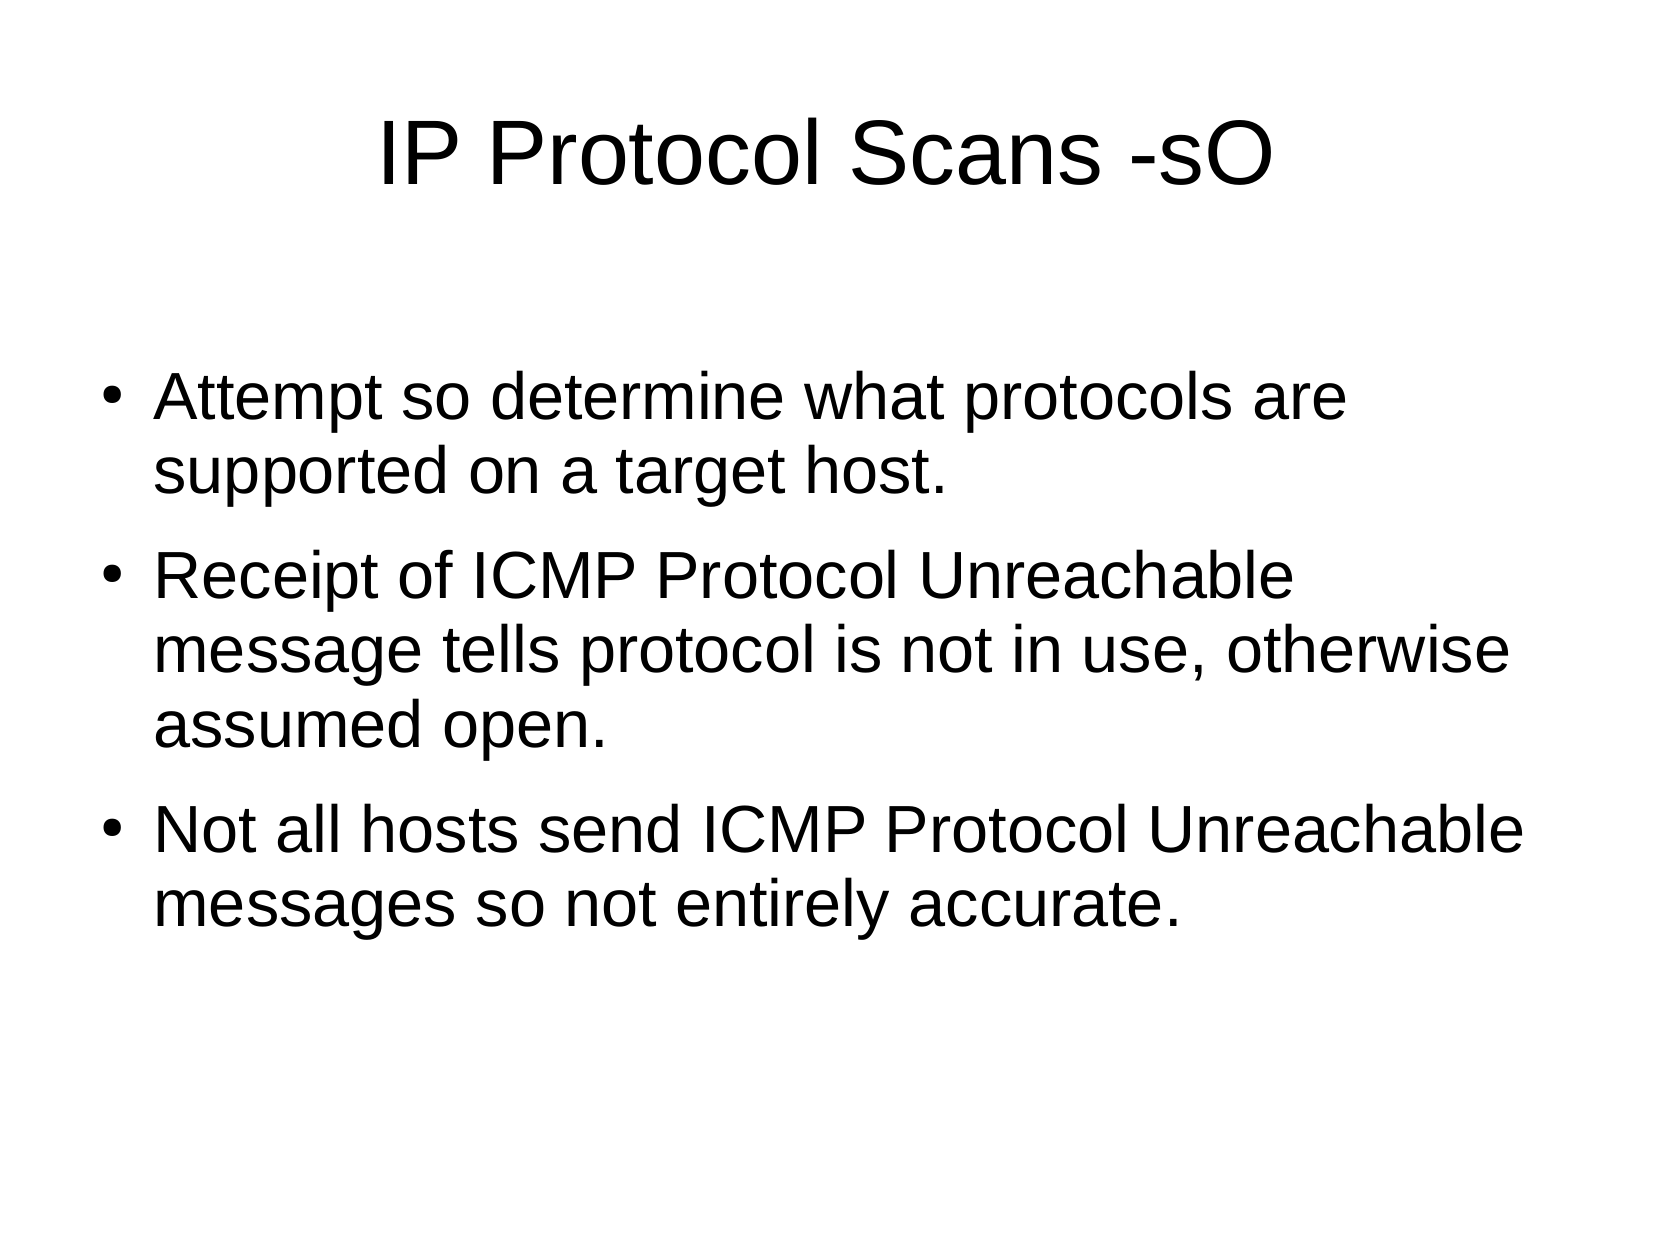

# IP Protocol Scans -sO
Attempt so determine what protocols are supported on a target host.
Receipt of ICMP Protocol Unreachable message tells protocol is not in use, otherwise assumed open.
Not all hosts send ICMP Protocol Unreachable messages so not entirely accurate.